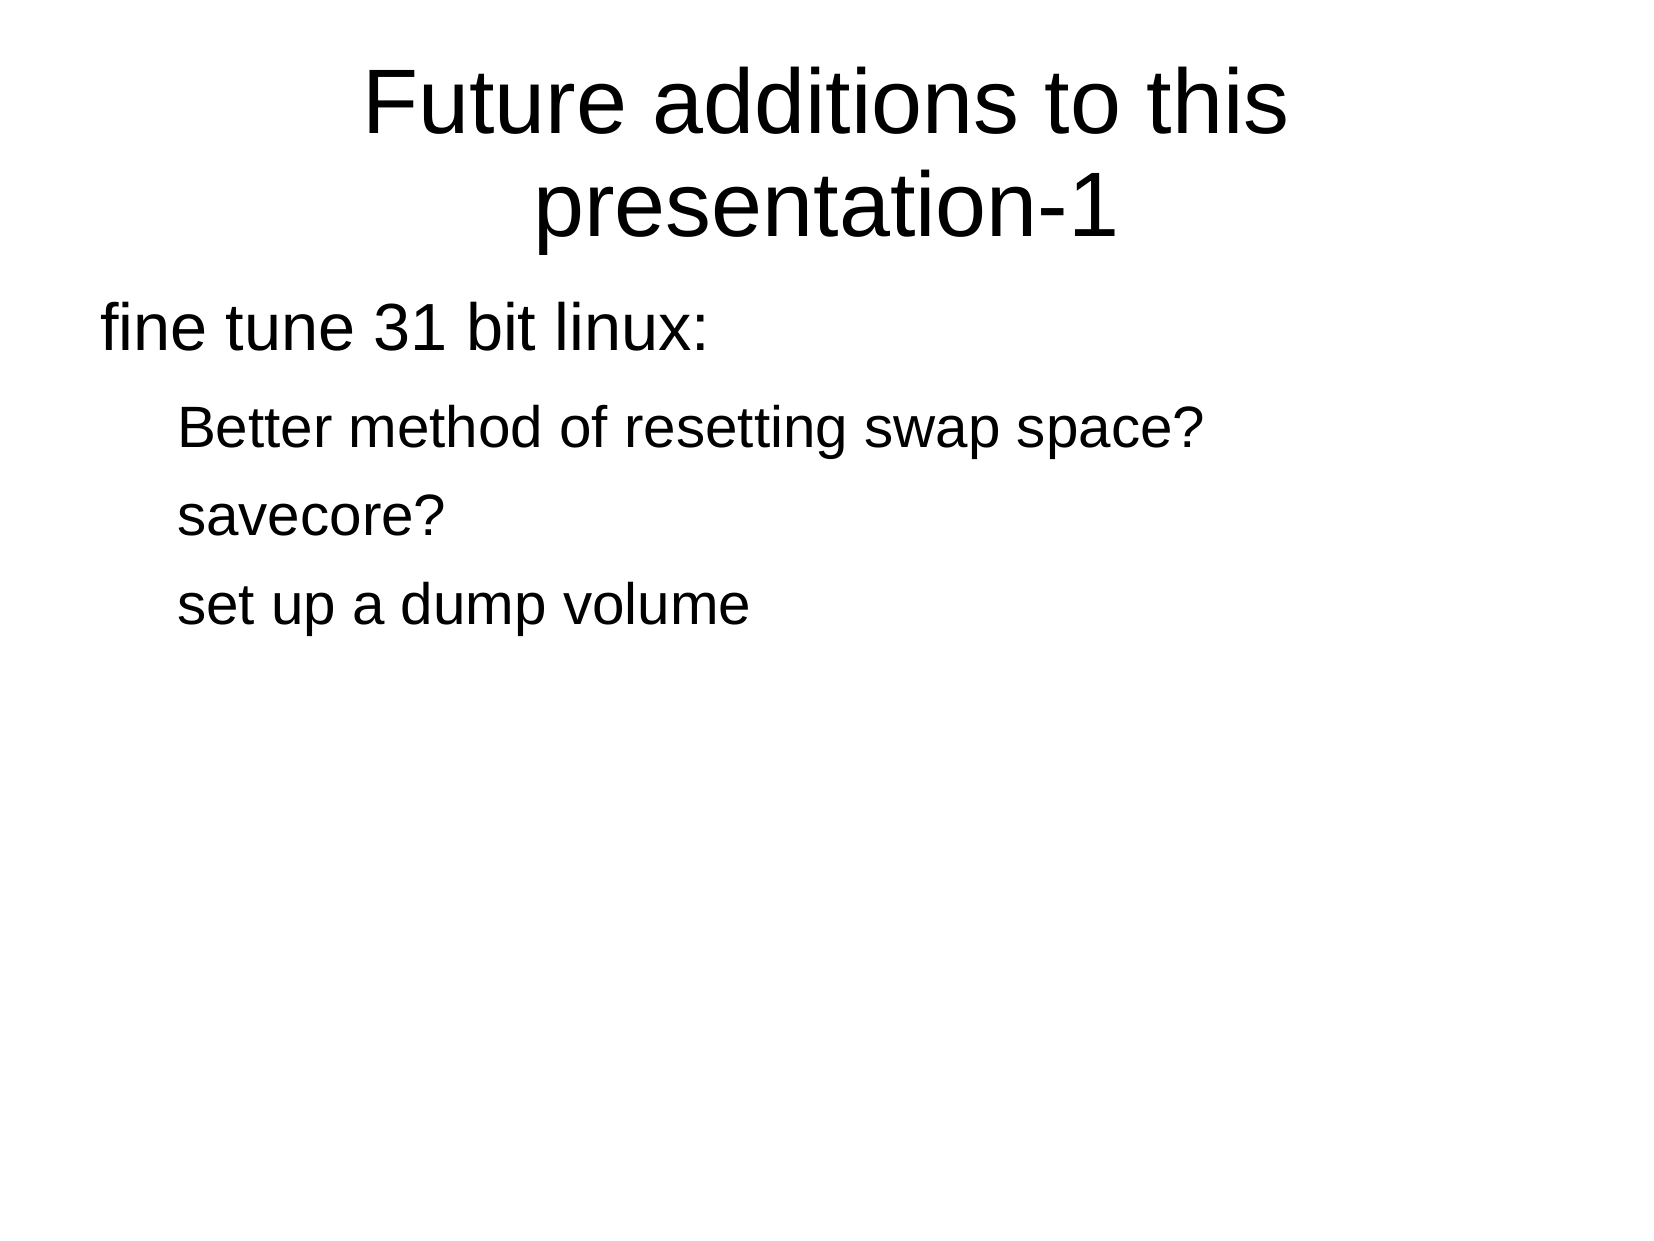

# Future additions to this presentation-1
fine tune 31 bit linux:
Better method of resetting swap space?
savecore?
set up a dump volume